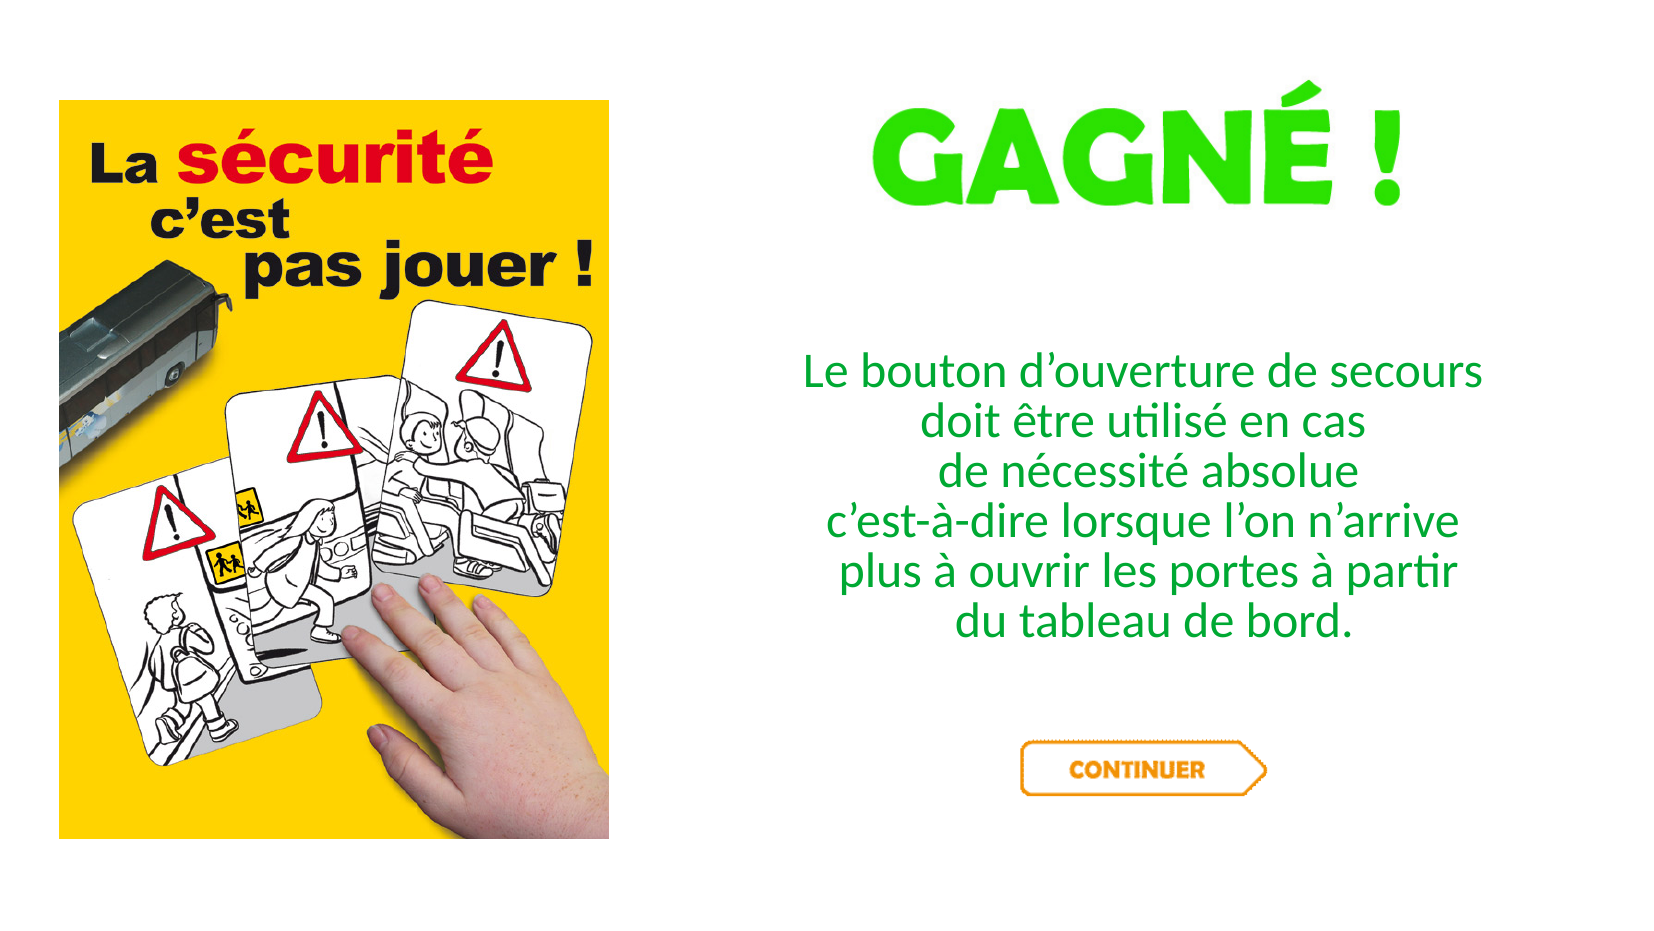

Le bouton d’ouverture de secours
doit être utilisé en cas
de nécessité absolue
c’est-à-dire lorsque l’on n’arrive
plus à ouvrir les portes à partir
 du tableau de bord.